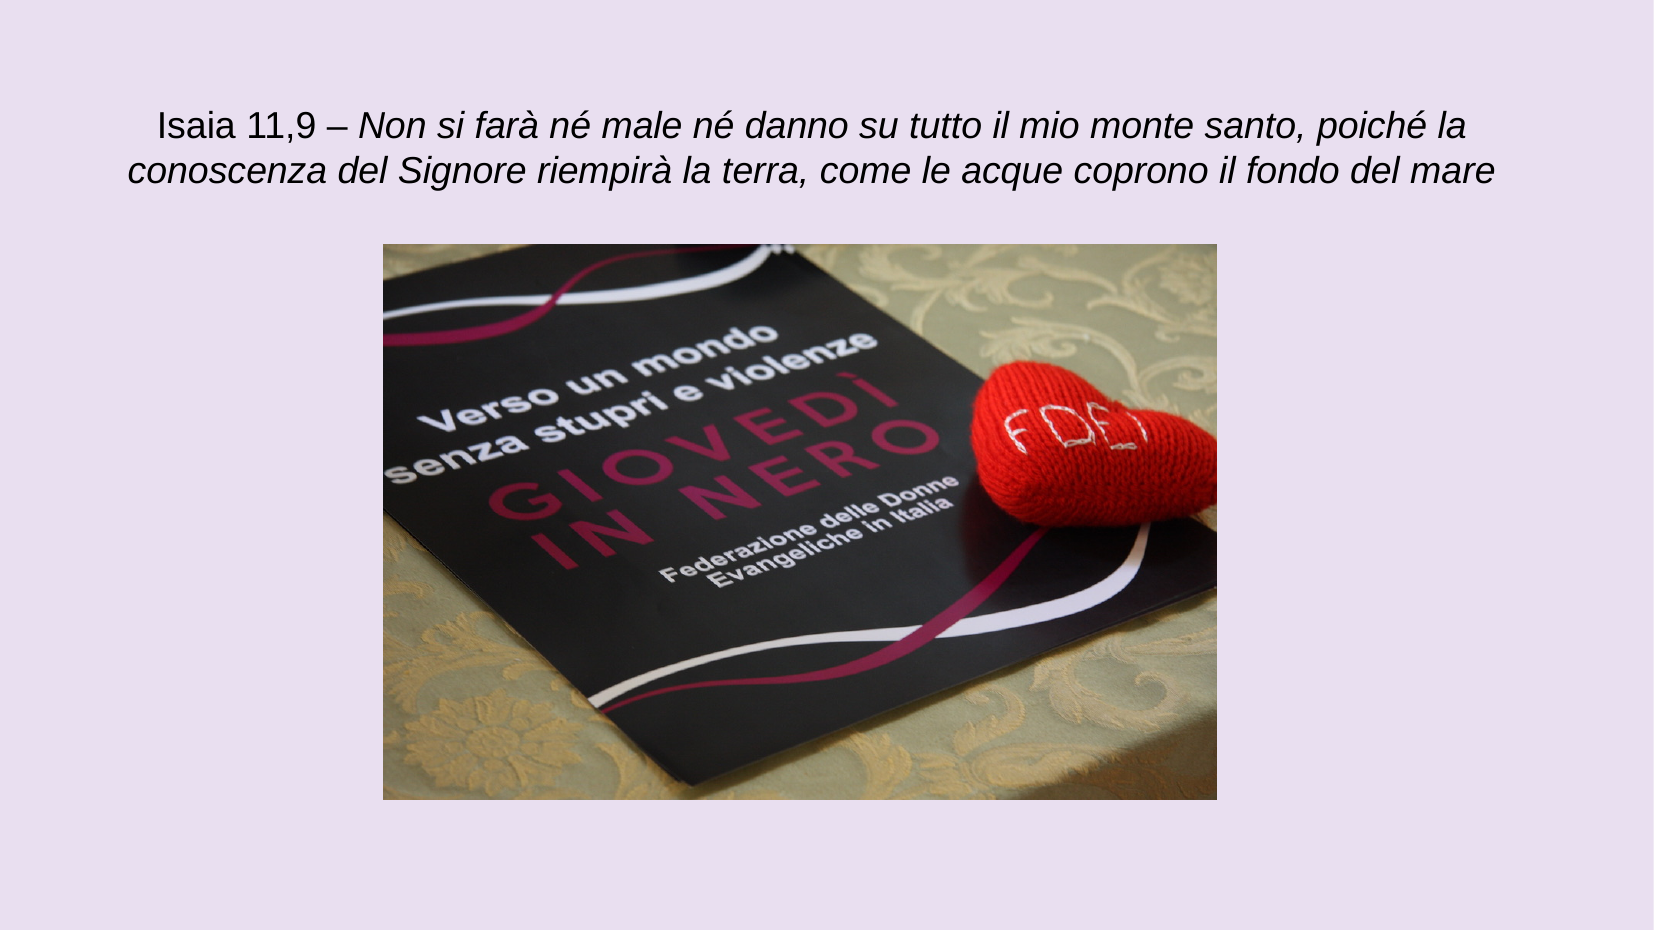

#
Isaia 11,9 – Non si farà né male né danno su tutto il mio monte santo, poiché la conoscenza del Signore riempirà la terra, come le acque coprono il fondo del mare